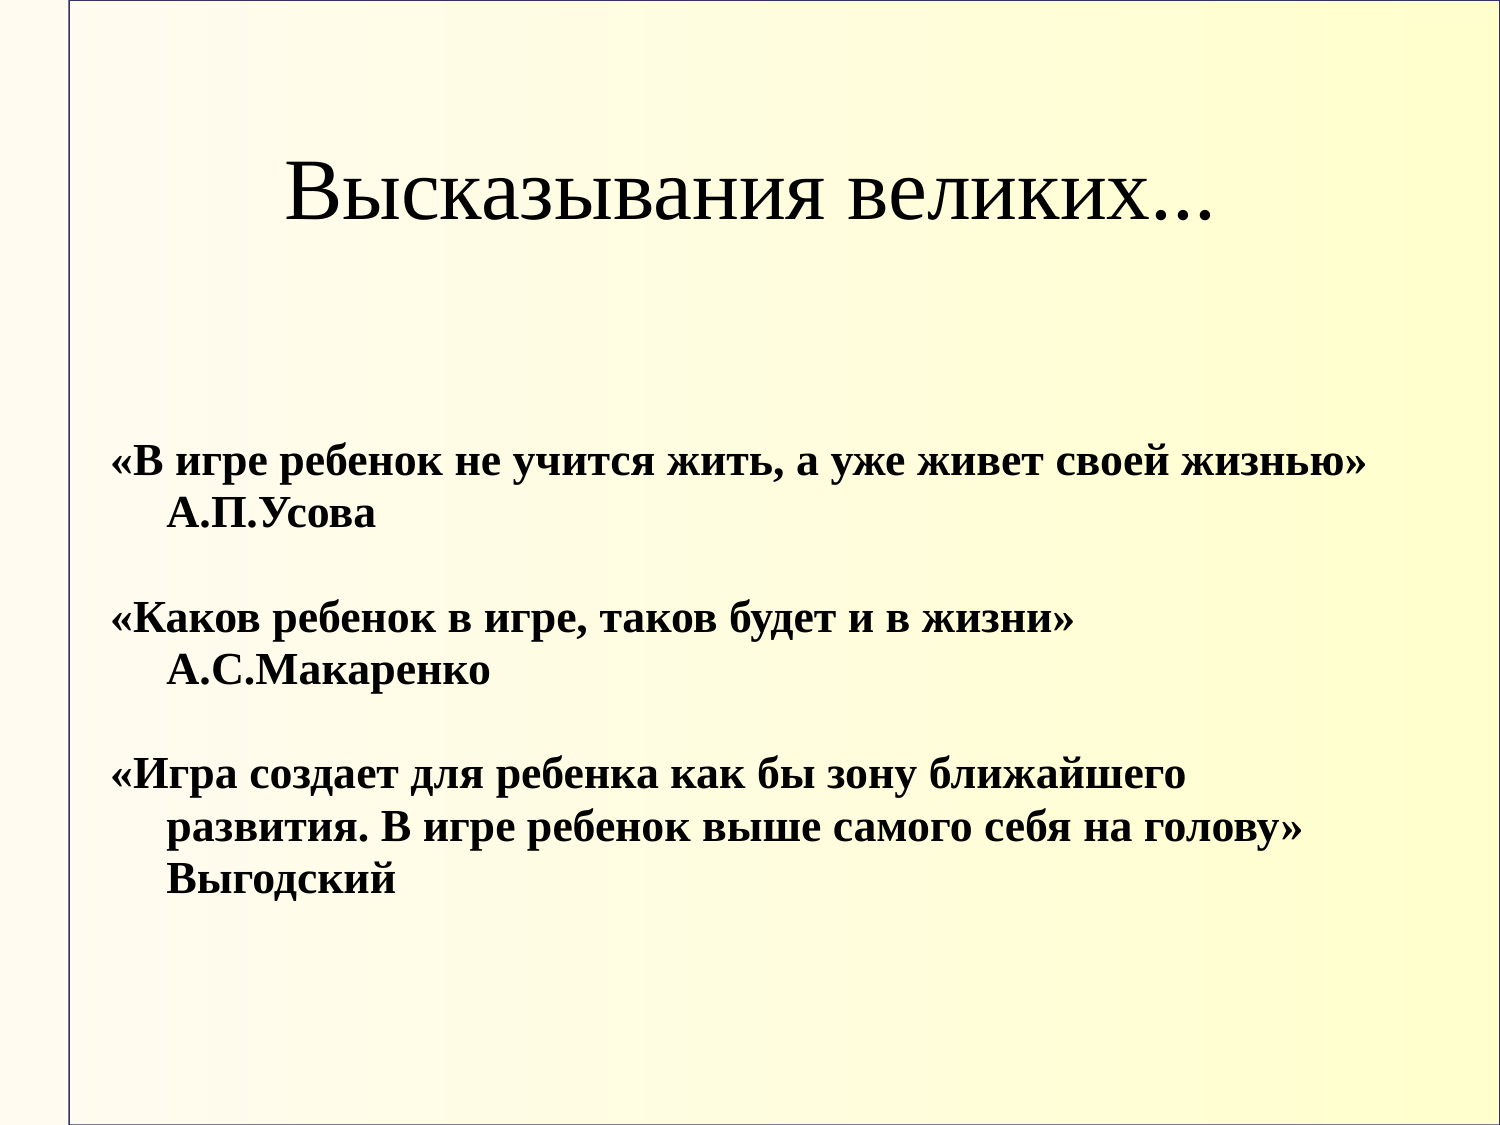

# Высказывания великих...
«В игре ребенок не учится жить, а уже живет своей жизнью» А.П.Усова
«Каков ребенок в игре, таков будет и в жизни» А.С.Макаренко
«Игра создает для ребенка как бы зону ближайшего развития. В игре ребенок выше самого себя на голову» Выгодский